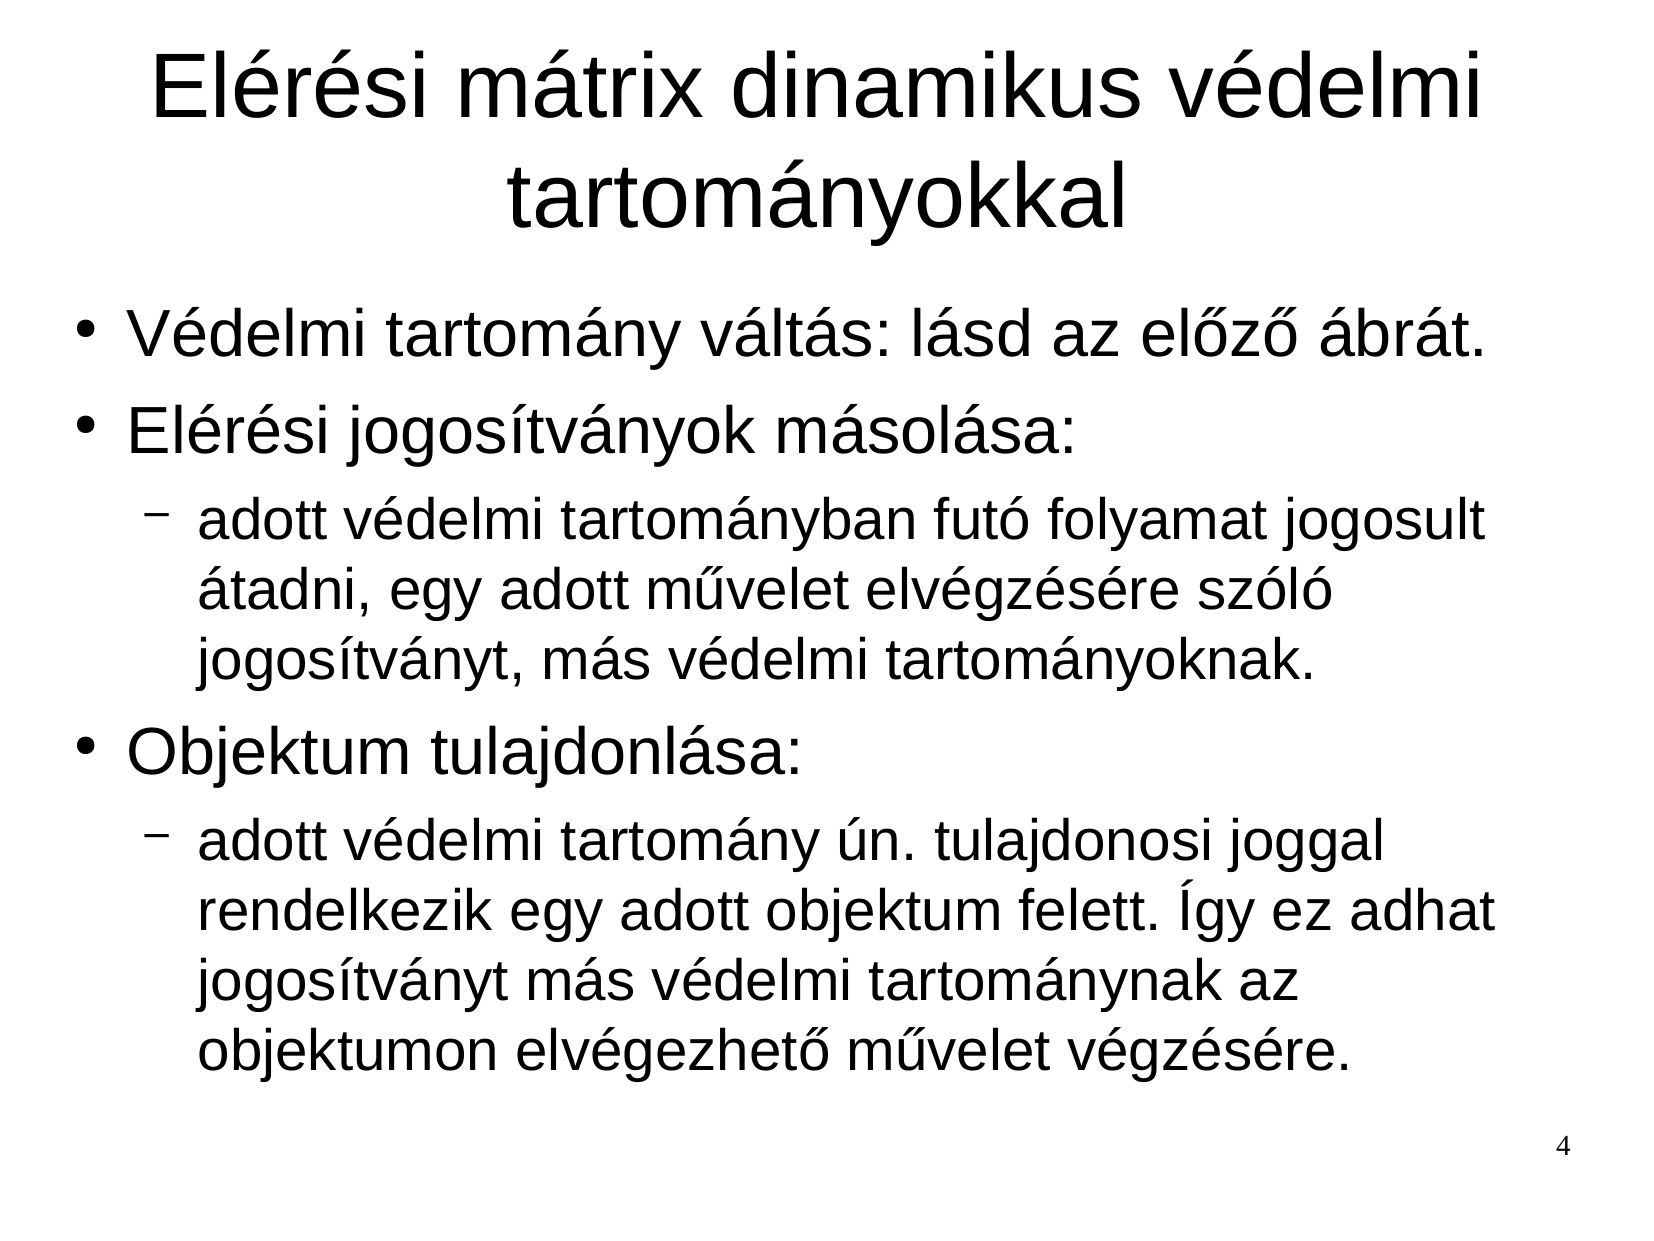

# Elérési mátrix dinamikus védelmi tartományokkal
Védelmi tartomány váltás: lásd az előző ábrát.
Elérési jogosítványok másolása:
adott védelmi tartományban futó folyamat jogosult átadni, egy adott művelet elvégzésére szóló jogosítványt, más védelmi tartományoknak.
Objektum tulajdonlása:
adott védelmi tartomány ún. tulajdonosi joggal rendelkezik egy adott objektum felett. Így ez adhat jogosítványt más védelmi tartománynak az objektumon elvégezhető művelet végzésére.
4